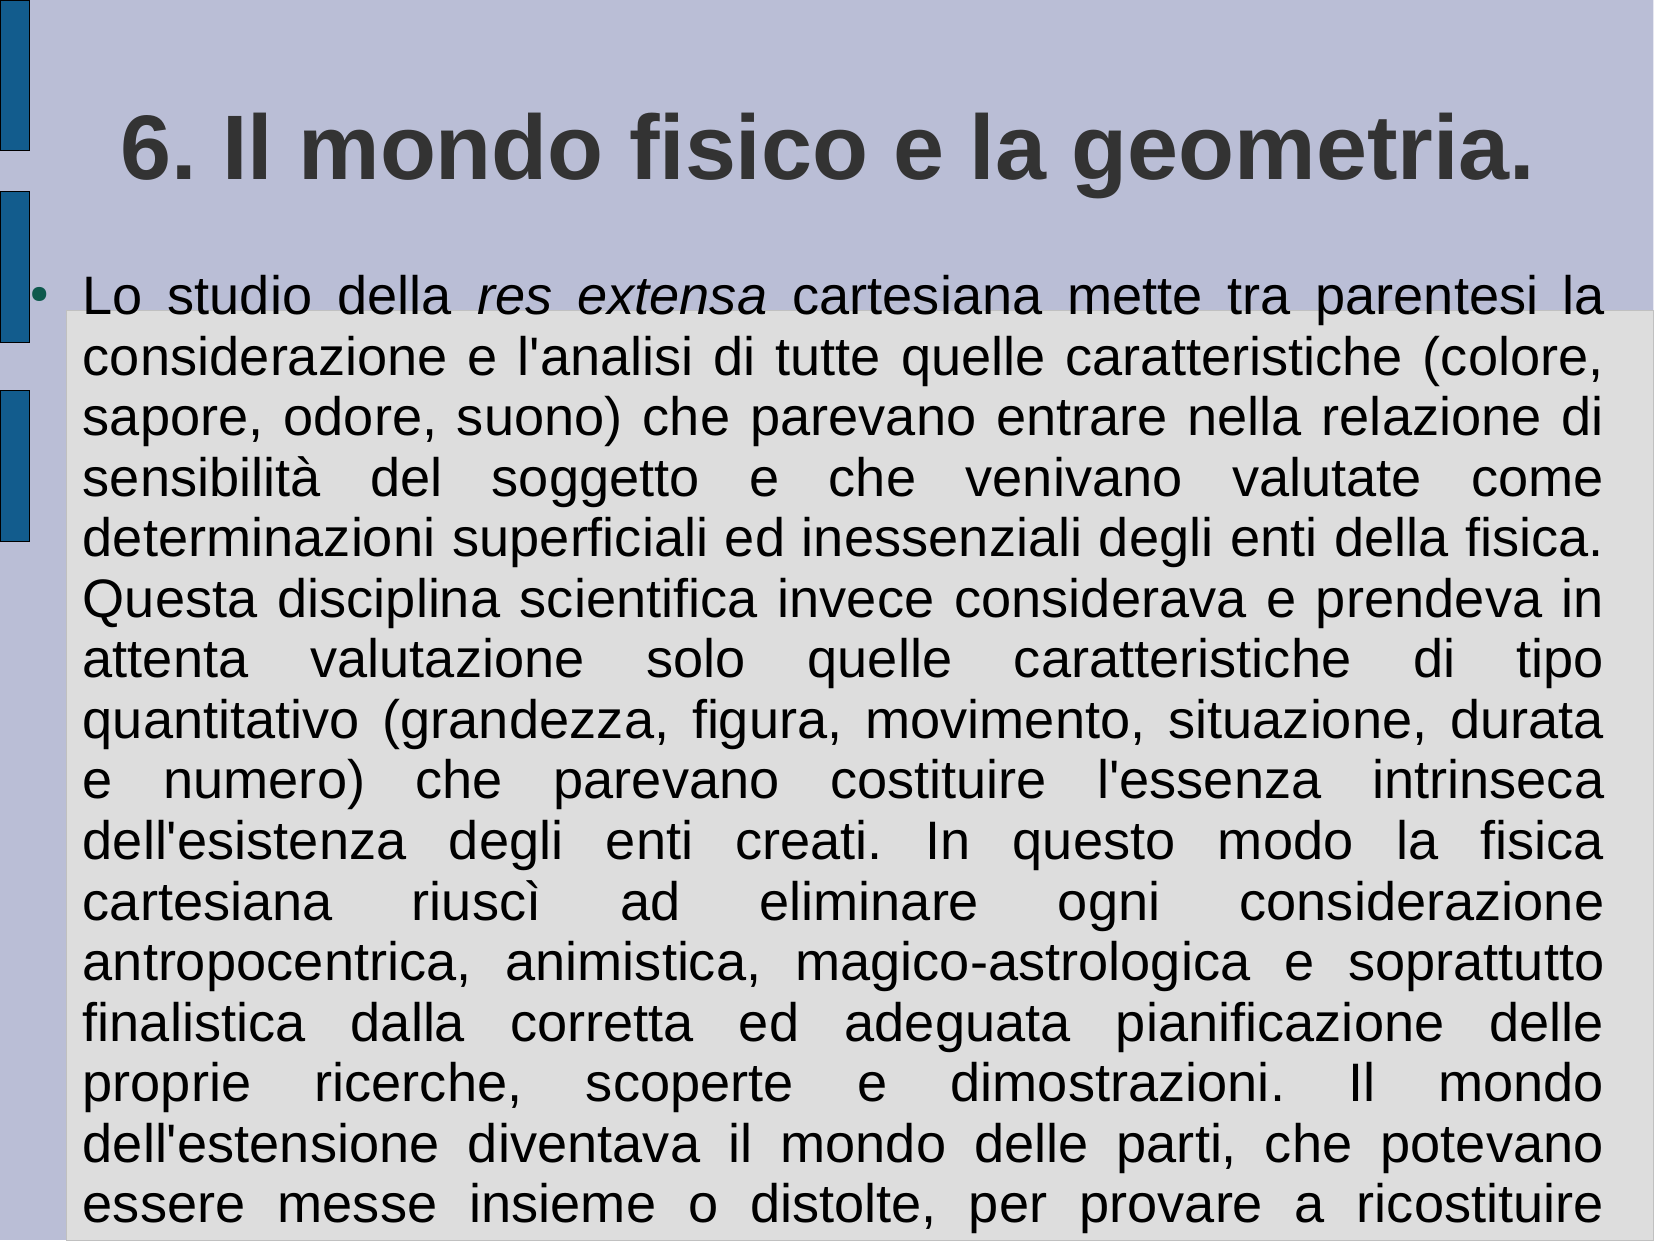

# 6. Il mondo fisico e la geometria.
Lo studio della res extensa cartesiana mette tra parentesi la considerazione e l'analisi di tutte quelle caratteristiche (colore, sapore, odore, suono) che parevano entrare nella relazione di sensibilità del soggetto e che venivano valutate come determinazioni superficiali ed inessenziali degli enti della fisica. Questa disciplina scientifica invece considerava e prendeva in attenta valutazione solo quelle caratteristiche di tipo quantitativo (grandezza, figura, movimento, situazione, durata e numero) che parevano costituire l'essenza intrinseca dell'esistenza degli enti creati. In questo modo la fisica cartesiana riuscì ad eliminare ogni considerazione antropocentrica, animistica, magico-astrologica e soprattutto finalistica dalla corretta ed adeguata pianificazione delle proprie ricerche, scoperte e dimostrazioni. Il mondo dell'estensione diventava il mondo delle parti, che potevano essere messe insieme o distolte, per provare a ricostituire l'integrità completa e perfetta dei corpi (meccanicismo).